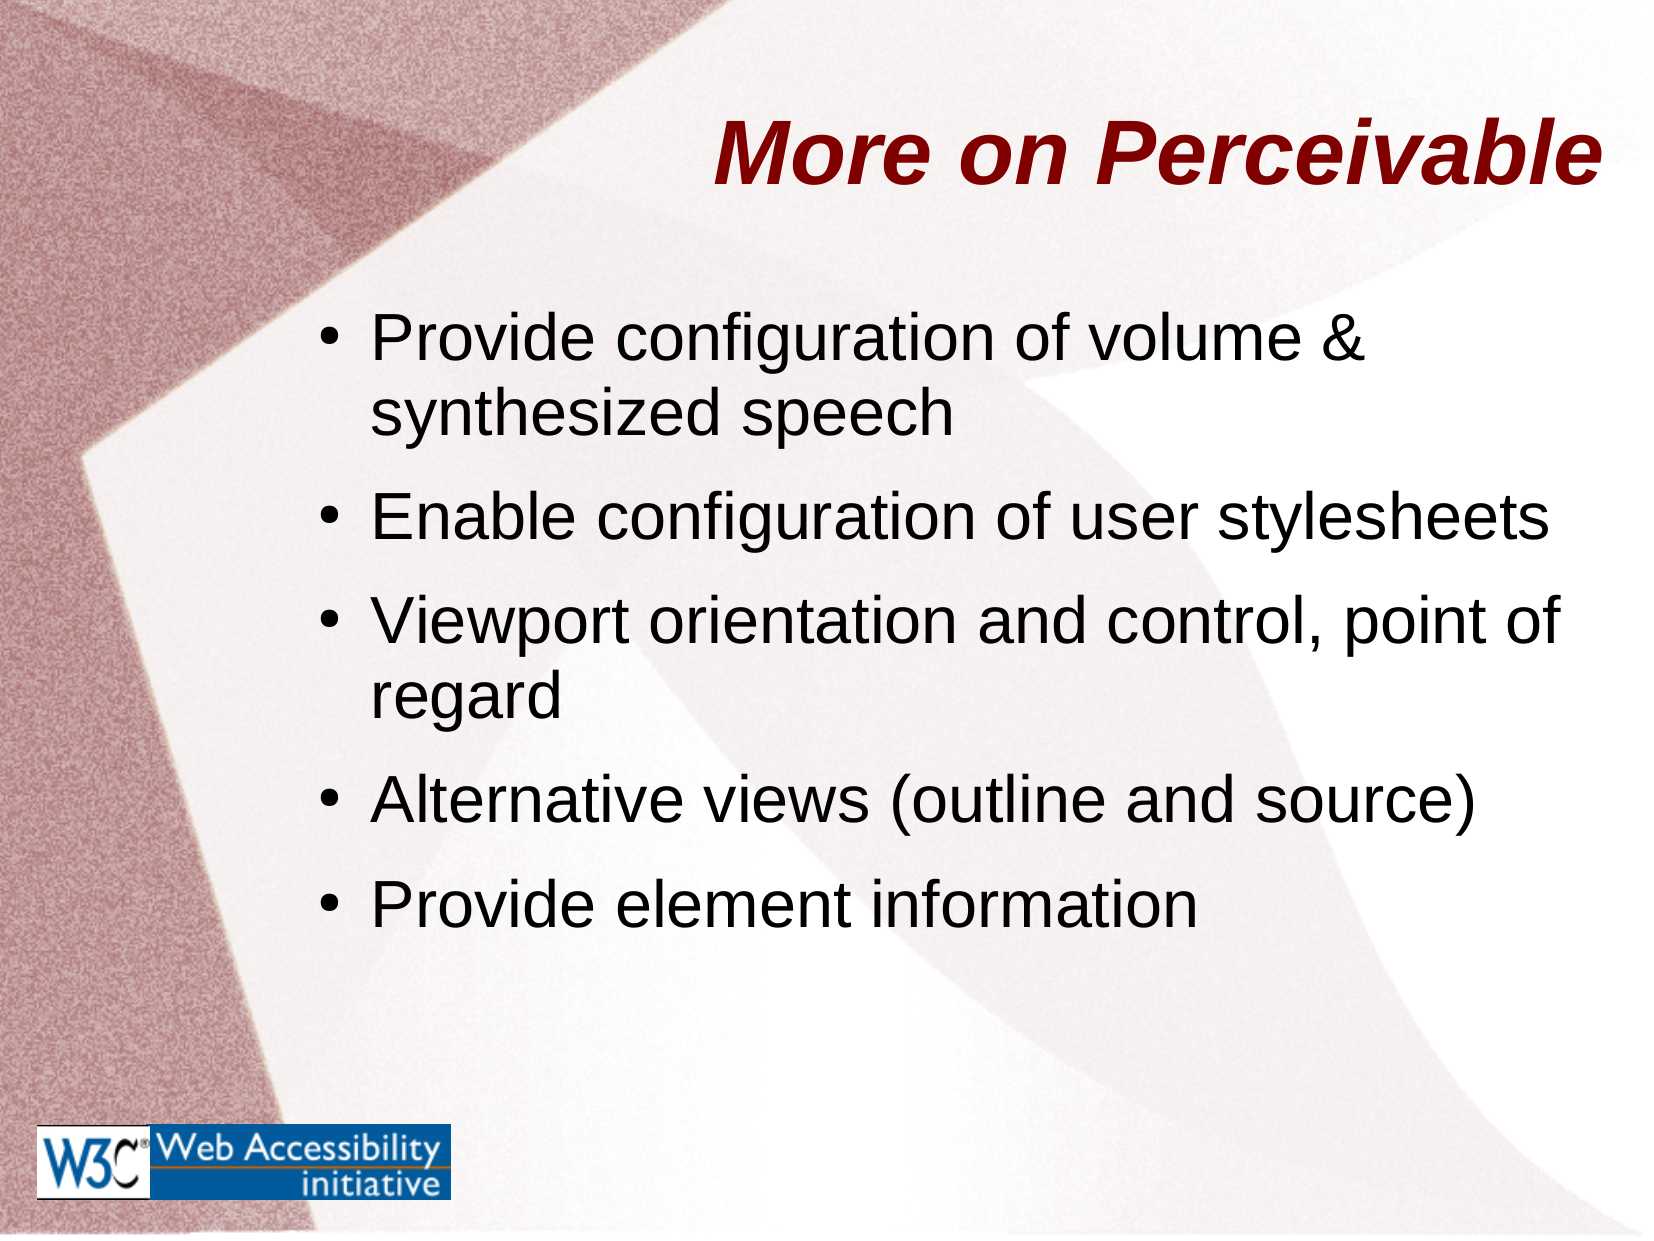

# More on Perceivable
Provide configuration of volume & synthesized speech
Enable configuration of user stylesheets
Viewport orientation and control, point of regard
Alternative views (outline and source)
Provide element information